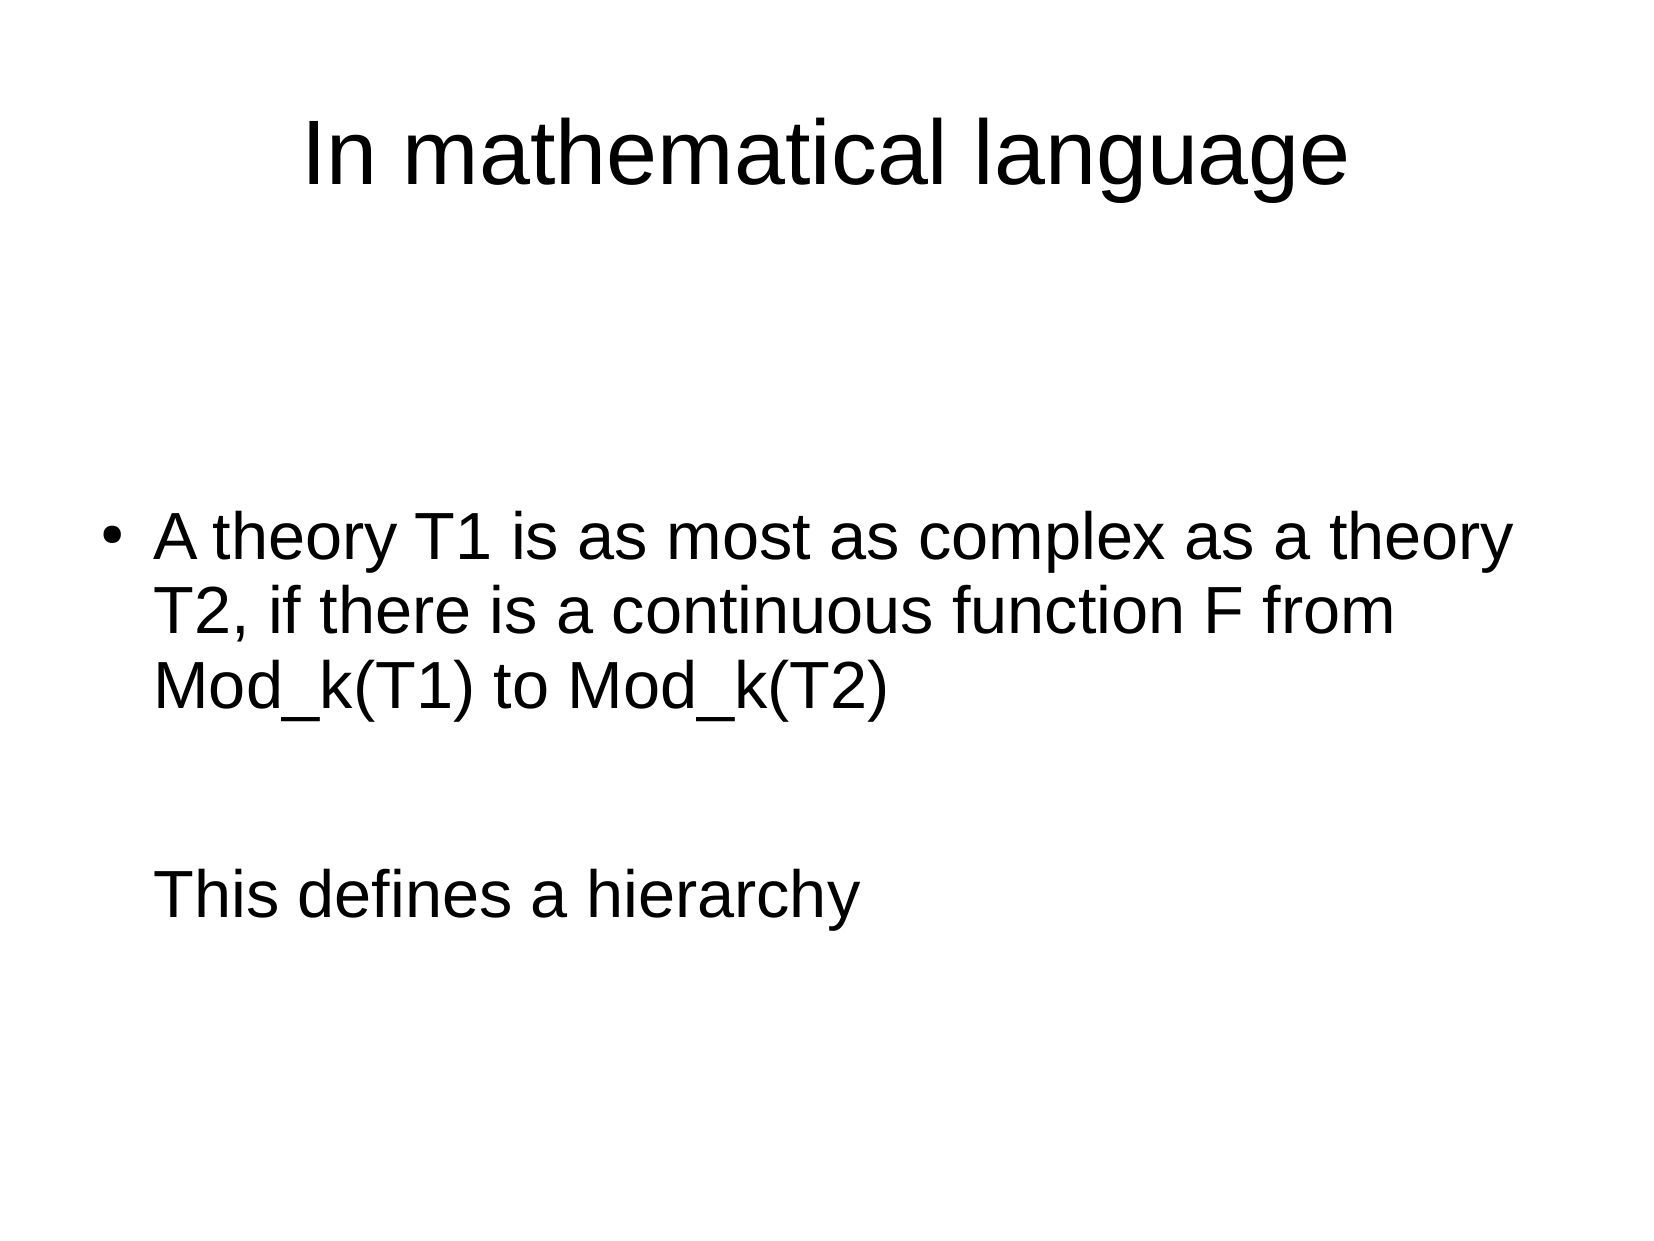

# In mathematical language
A theory T1 is as most as complex as a theory T2, if there is a continuous function F from Mod_k(T1) to Mod_k(T2)
This defines a hierarchy